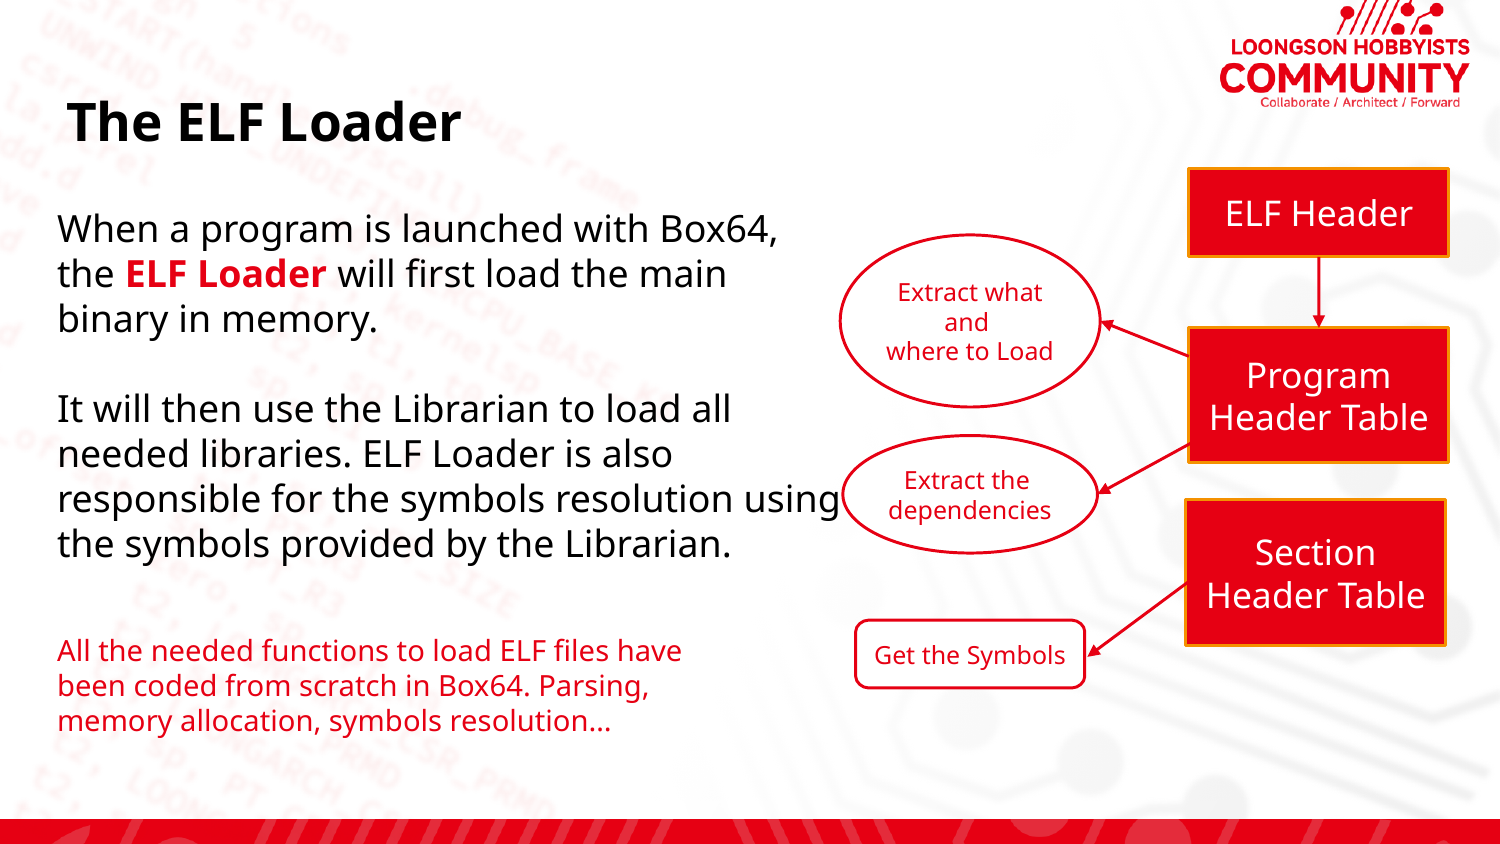

# The ELF Loader
ELF Header
Extract what and
where to Load
Program
Header Table
Extract the
dependencies
Section
Header Table
Get the Symbols
When a program is launched with Box64, the ELF Loader will first load the main binary in memory.
It will then use the Librarian to load all needed libraries. ELF Loader is also responsible for the symbols resolution using the symbols provided by the Librarian.
All the needed functions to load ELF files have been coded from scratch in Box64. Parsing, memory allocation, symbols resolution…